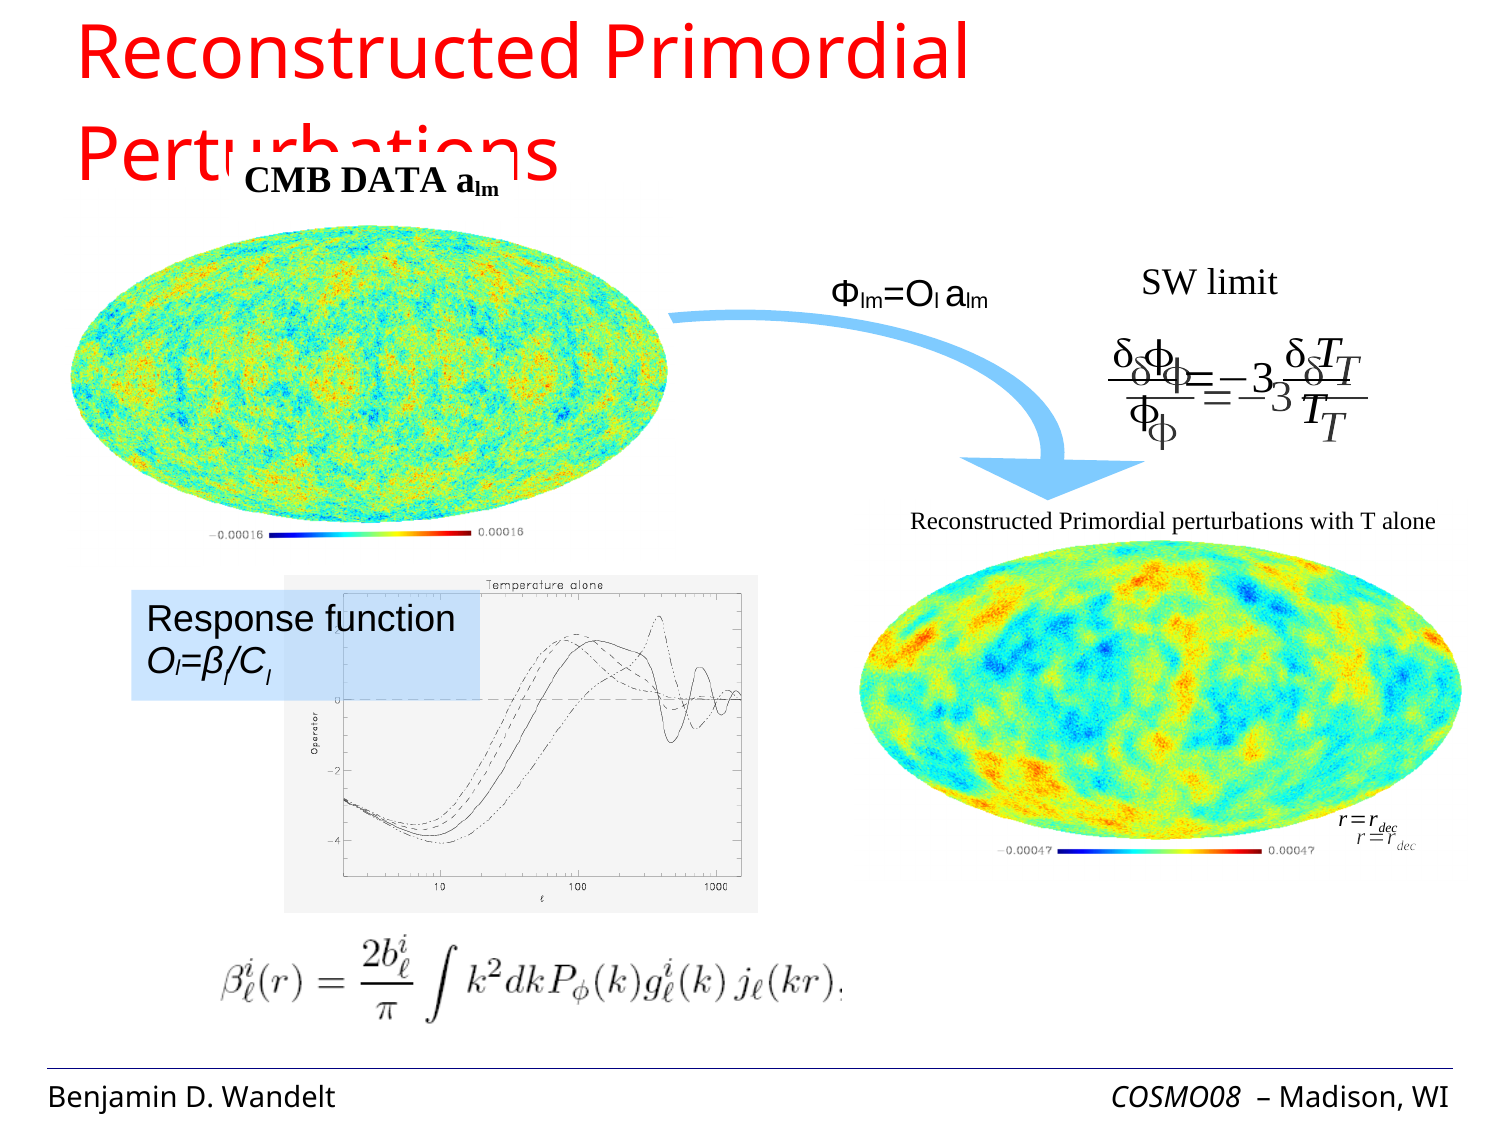

# Reconstructed Primordial Perturbations
CMB DATA alm
SW limit
Φlm=Ol alm
Reconstructed Primordial perturbations with T alone
Response function Ol=βl/Cl
August 2, 2008